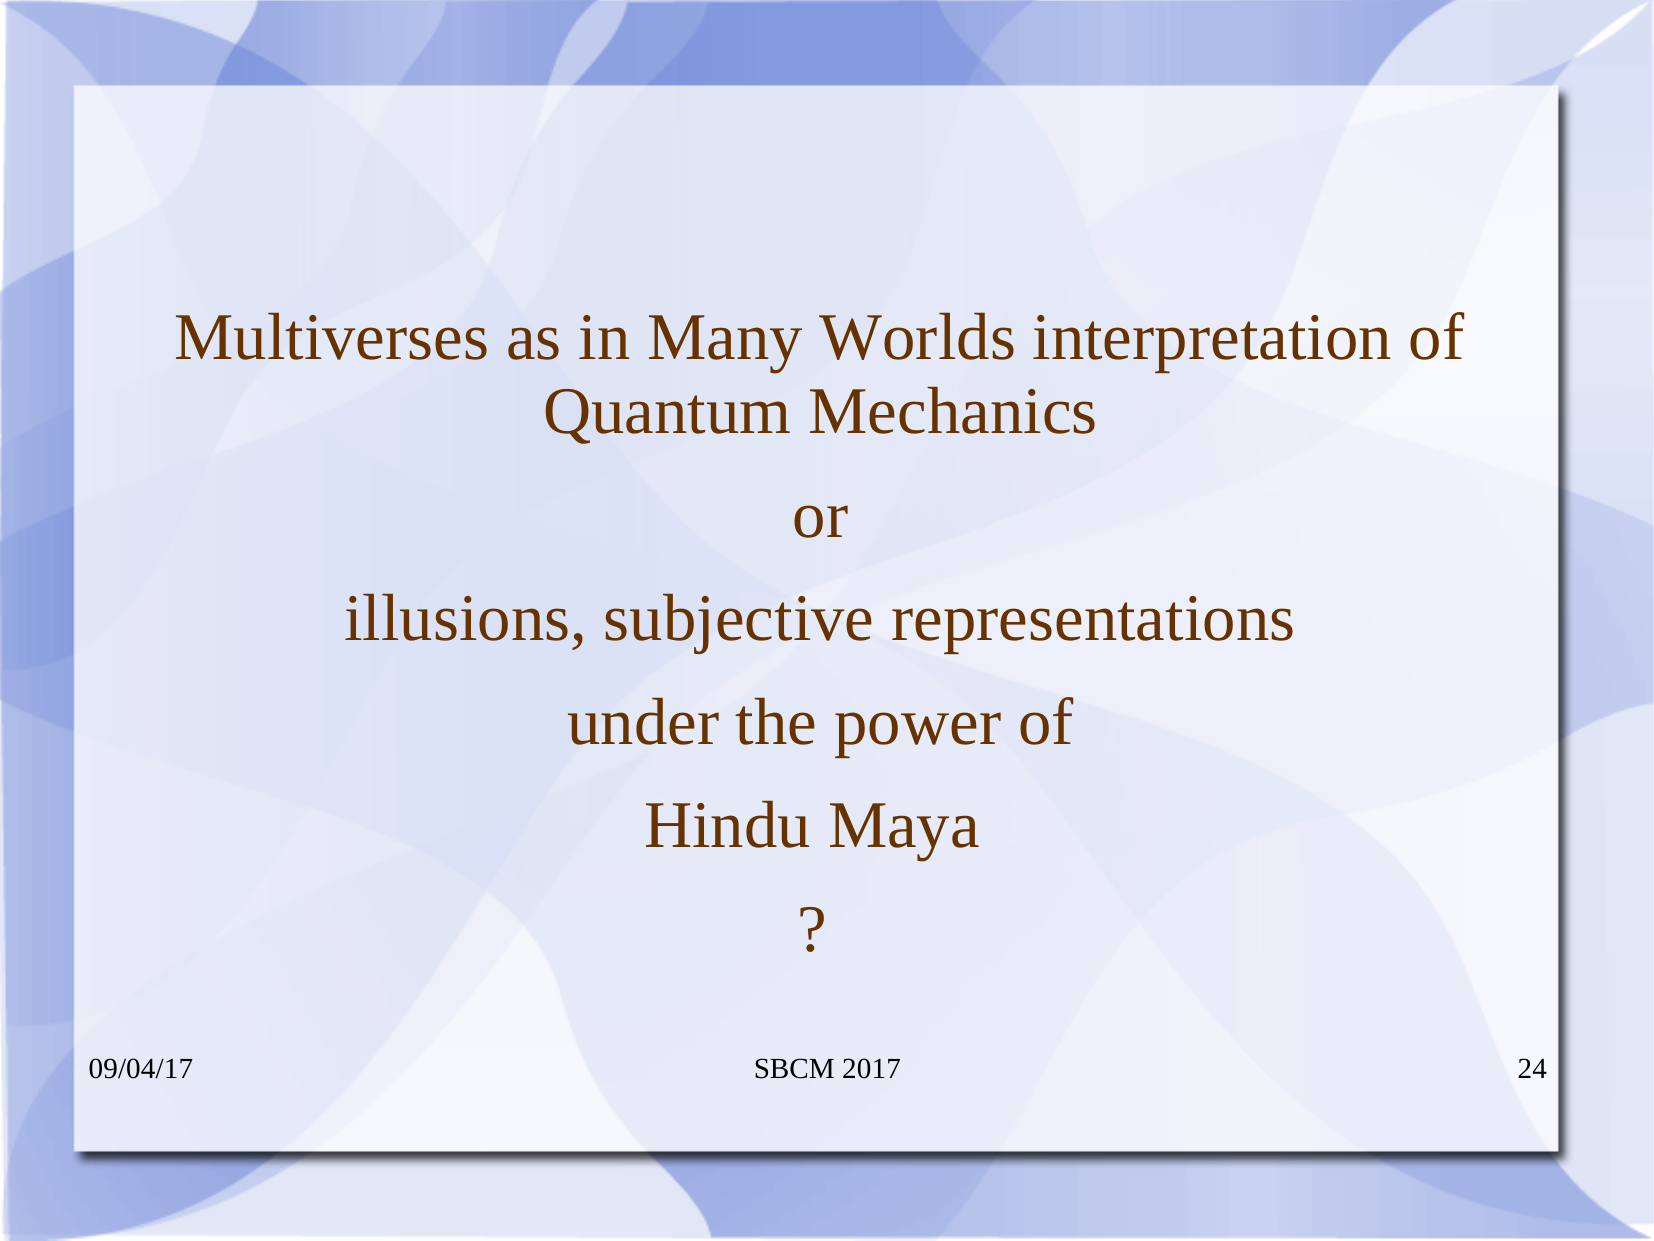

#
Multiverses as in Many Worlds interpretation of Quantum Mechanics
or
illusions, subjective representations
under the power of
Hindu Maya
?
09/04/17
SBCM 2017
24